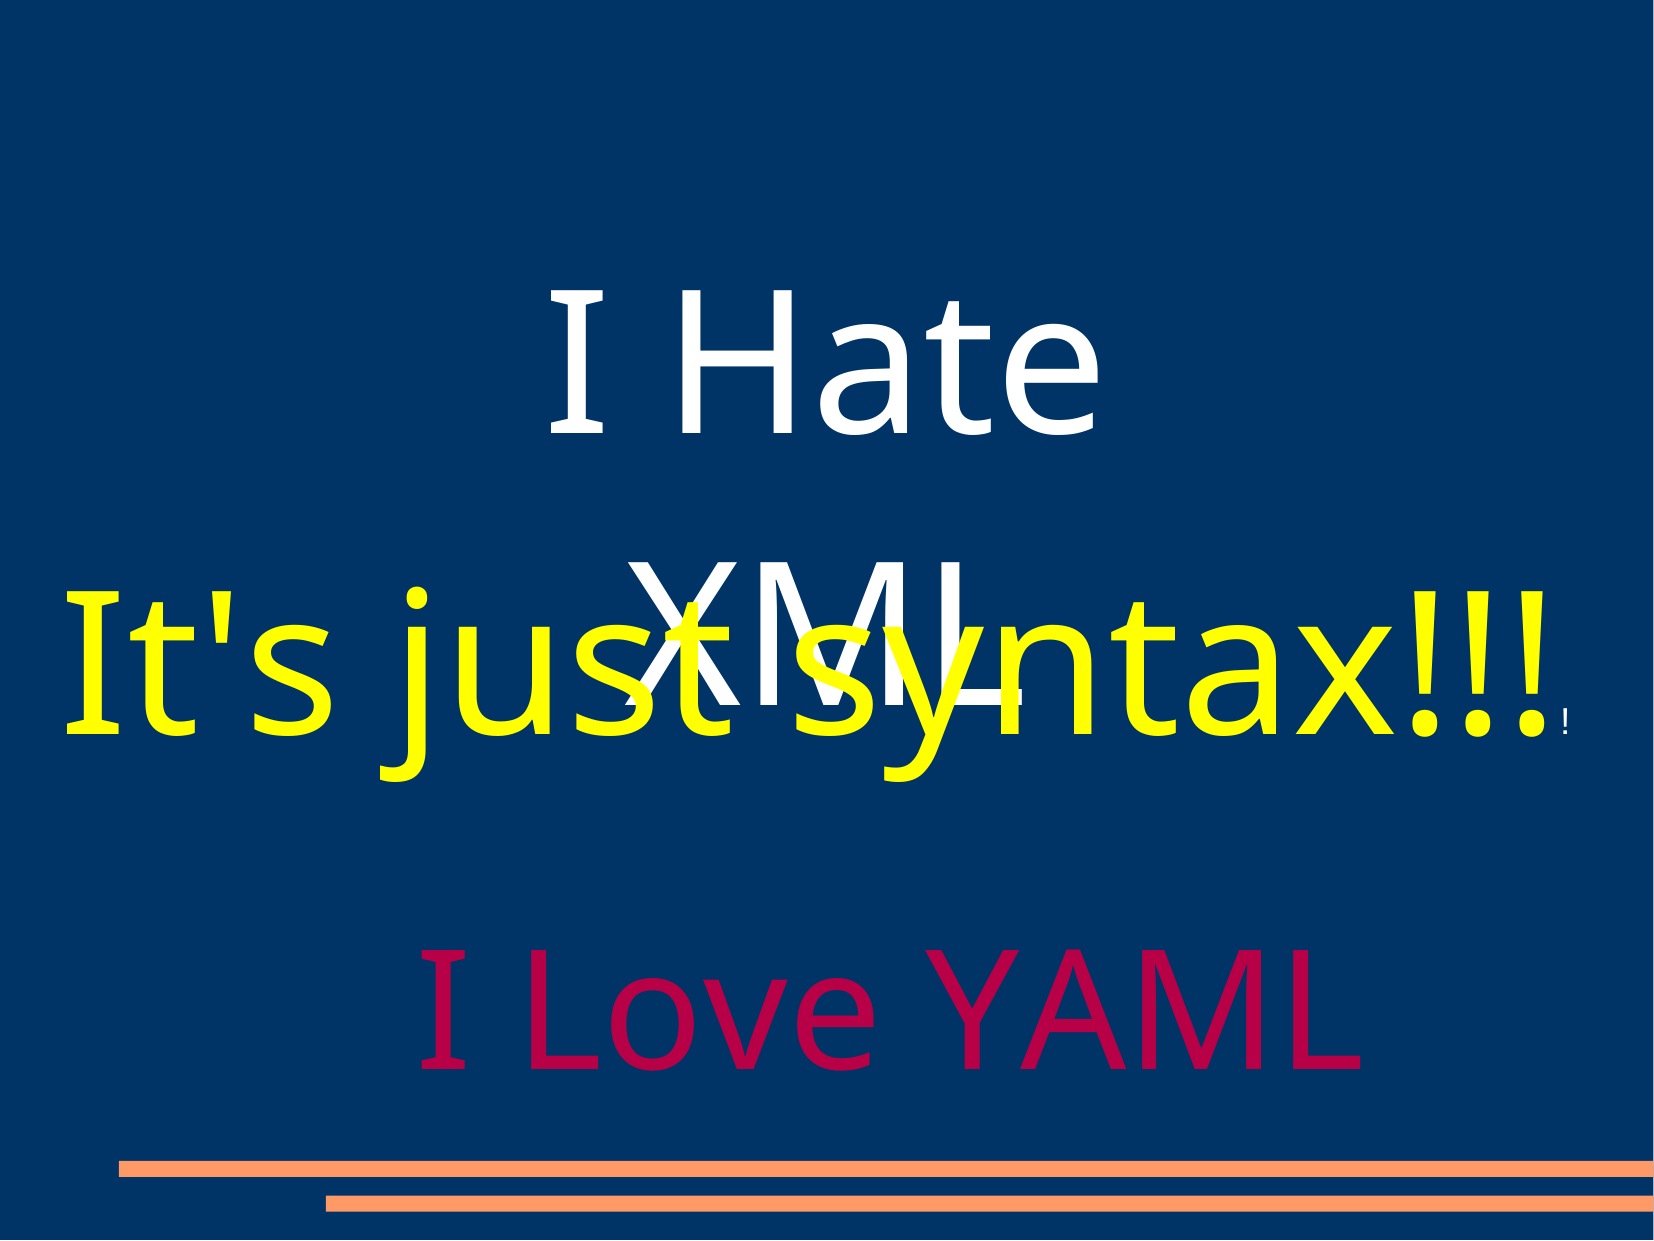

I Hate XML
It's just syntax!!!!
I Love YAML